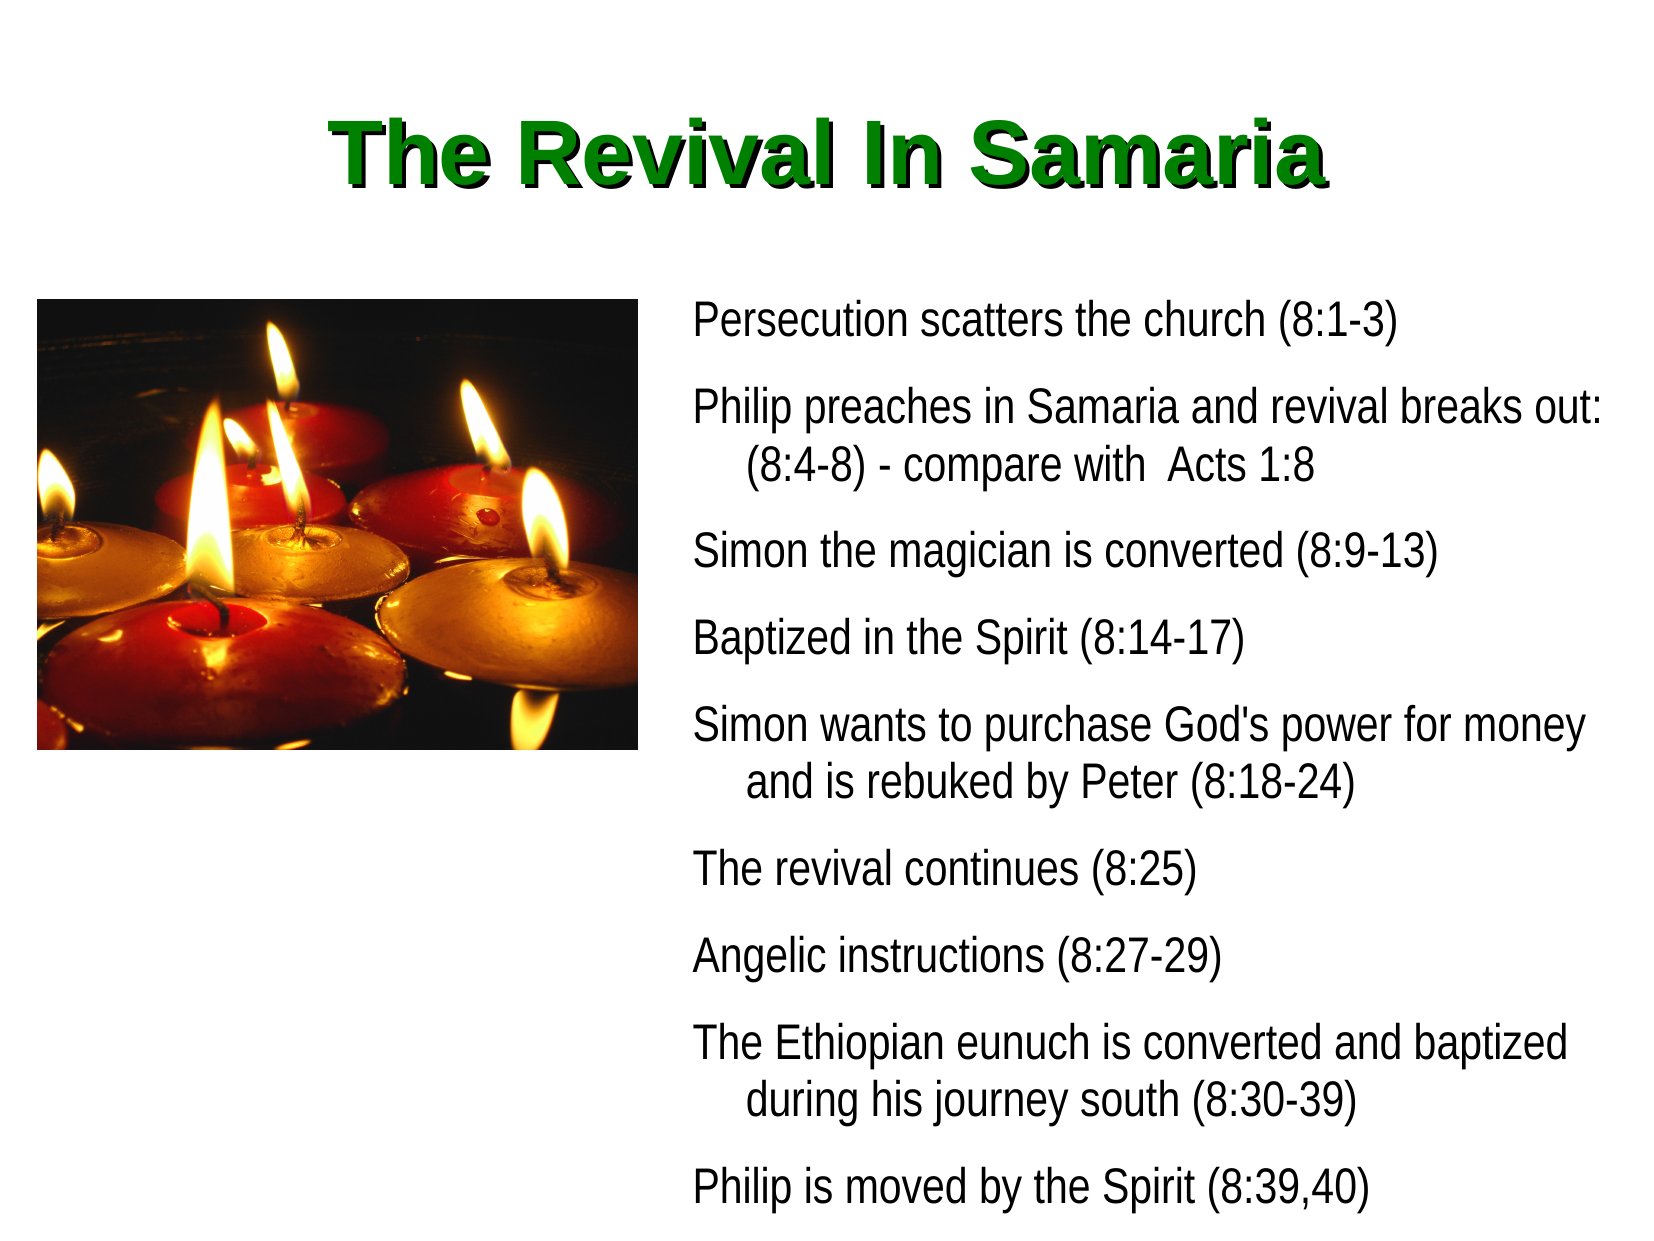

# The Revival In Samaria
Persecution scatters the church (8:1-3)
Philip preaches in Samaria and revival breaks out: (8:4-8) - compare with Acts 1:8
Simon the magician is converted (8:9-13)
Baptized in the Spirit (8:14-17)
Simon wants to purchase God's power for money and is rebuked by Peter (8:18-24)
The revival continues (8:25)
Angelic instructions (8:27-29)
The Ethiopian eunuch is converted and baptized during his journey south (8:30-39)
Philip is moved by the Spirit (8:39,40)